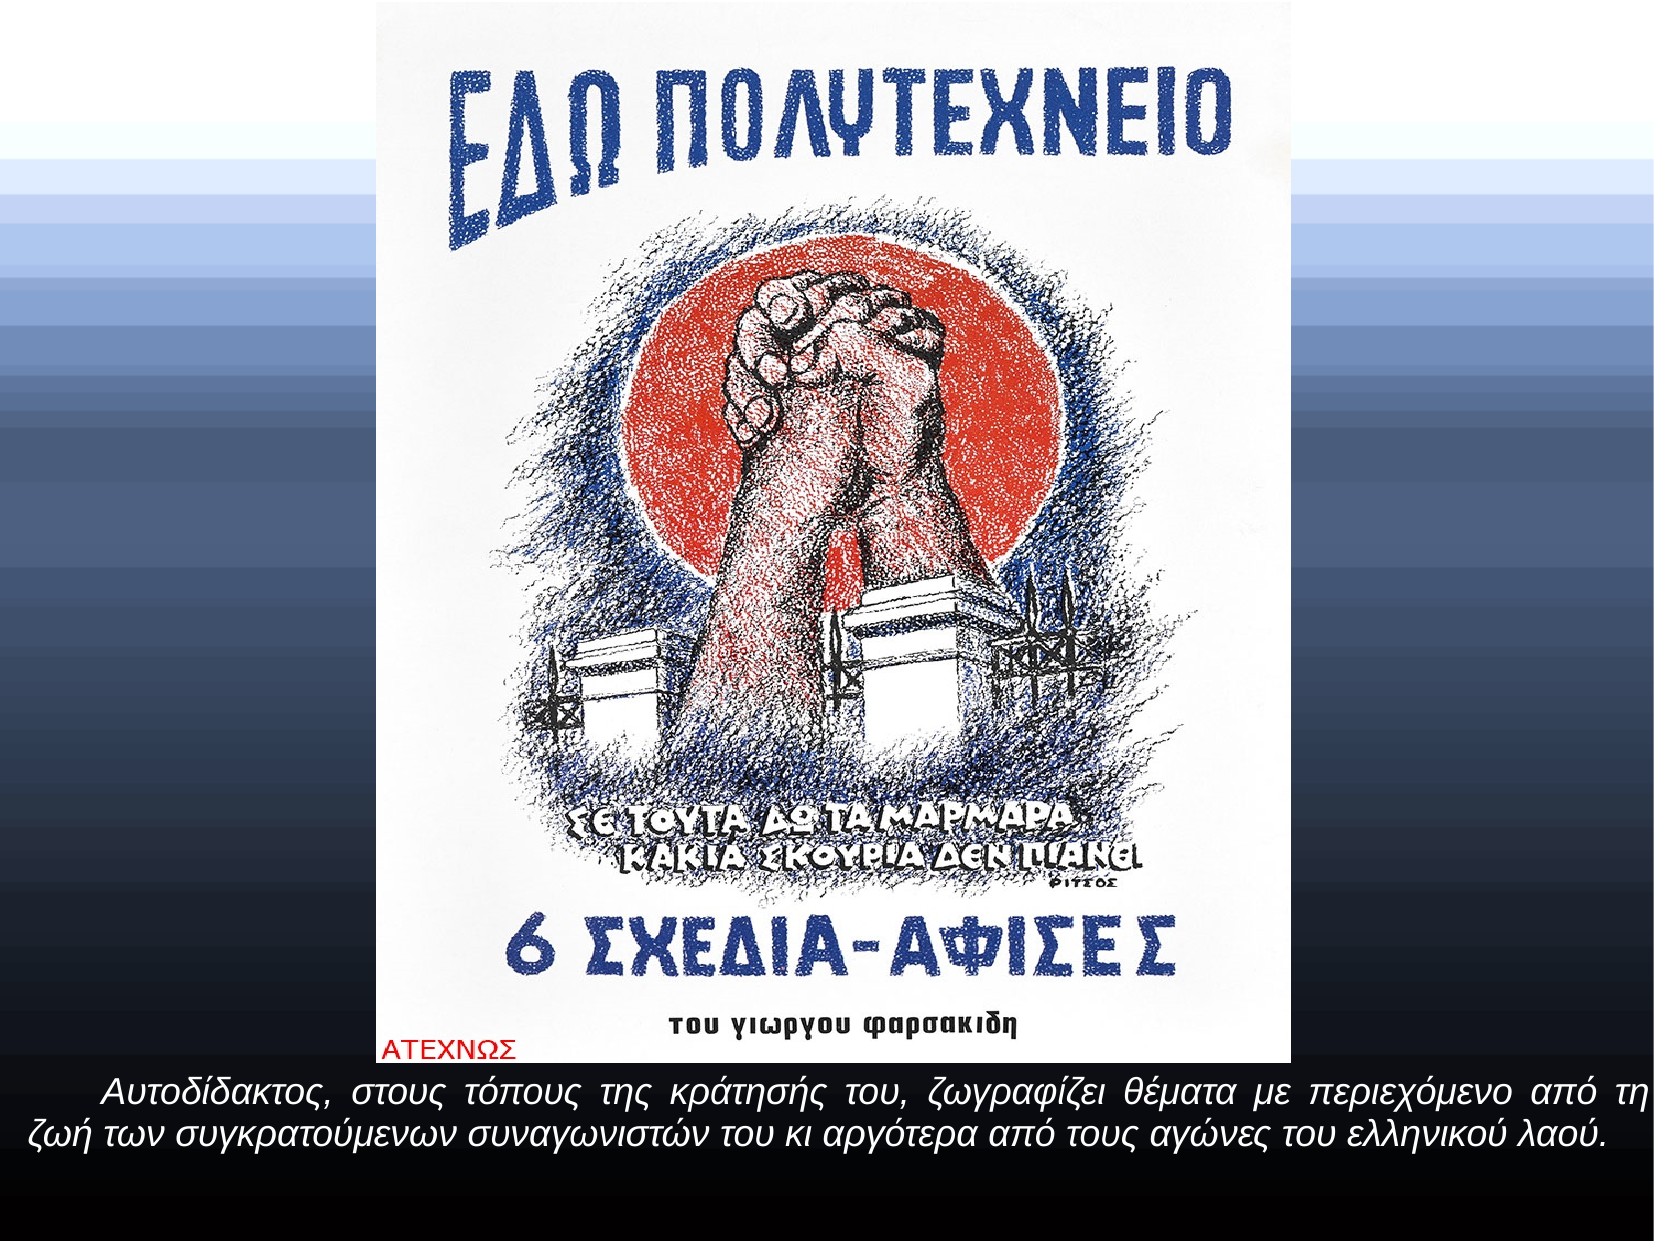

Αυτοδίδακτος, στους τόπους της κράτησής του, ζωγραφίζει θέματα με περιεχόμενο από τη ζωή των συγκρατούμενων συναγωνιστών του κι αργότερα από τους αγώνες του ελληνικού λαού.